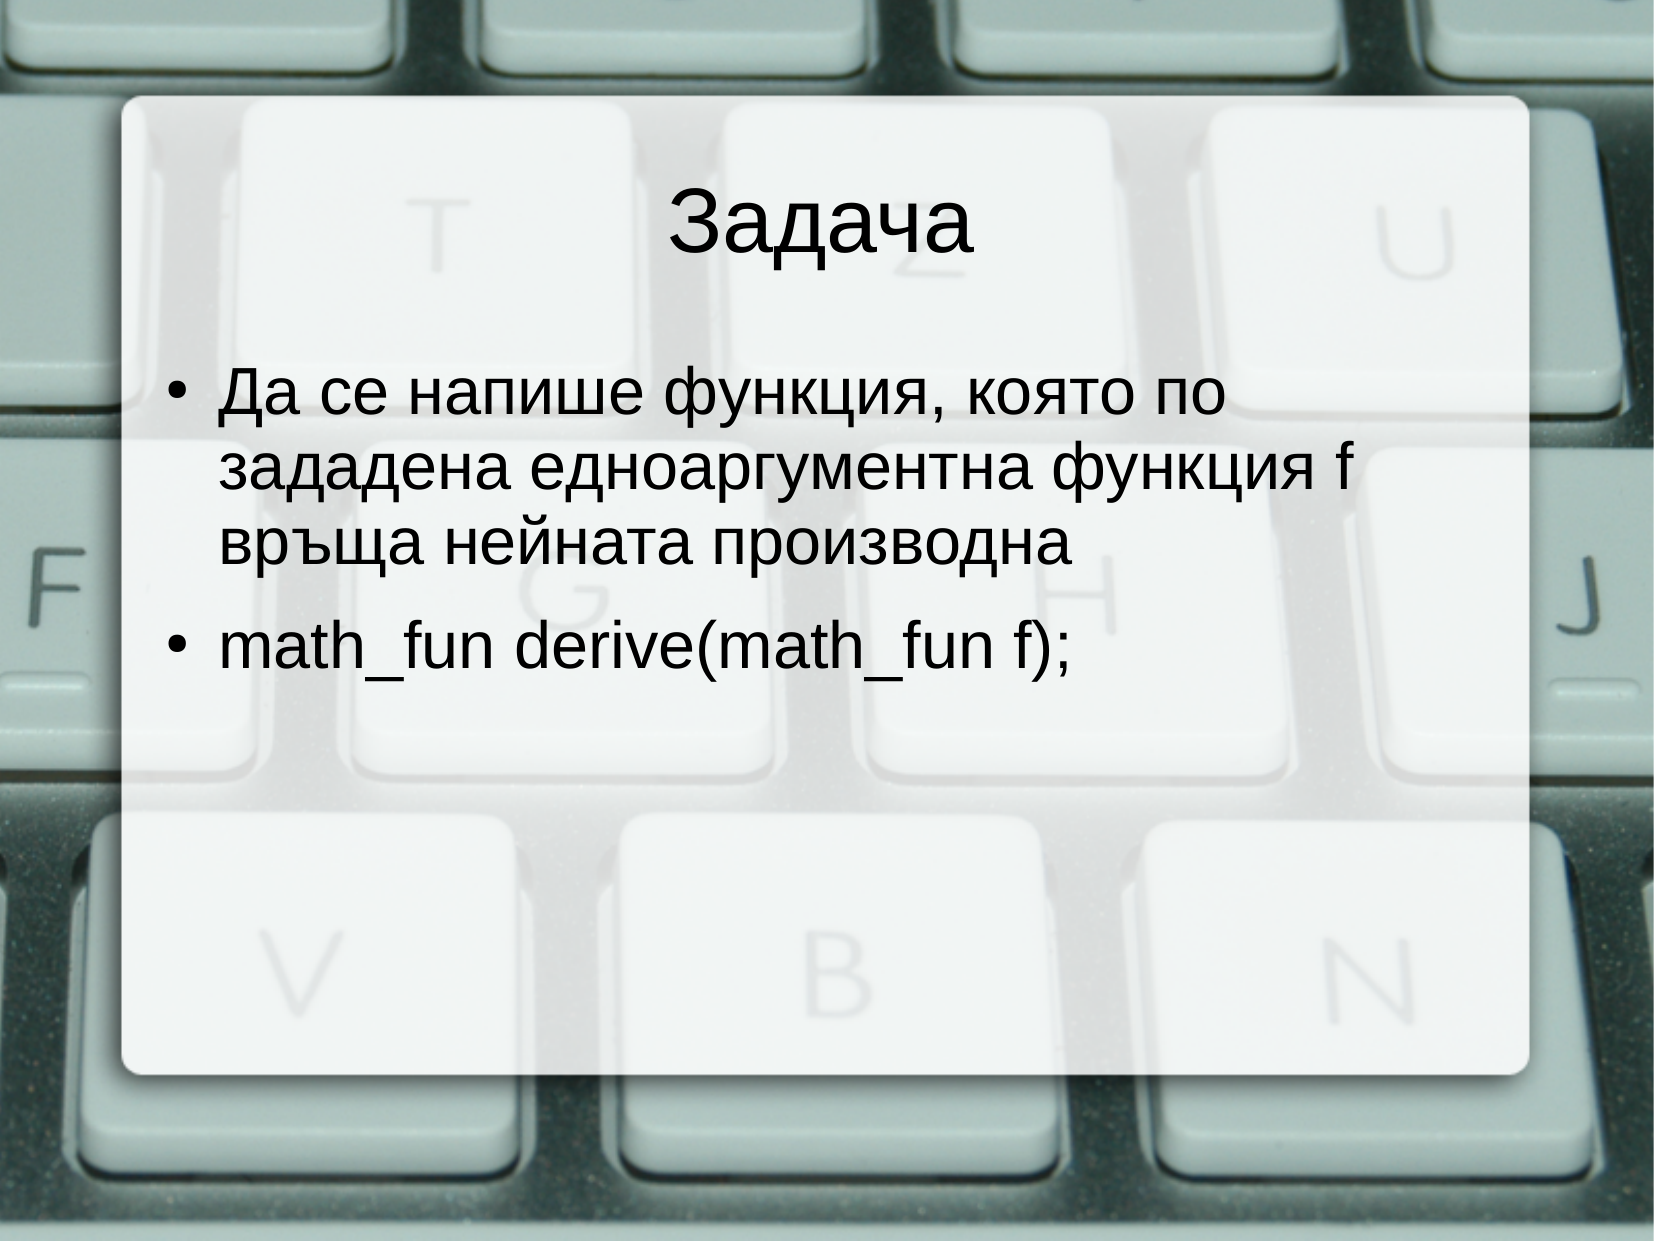

# Задача
Да се напише функция, която по зададена едноаргументна функция f връща нейната производна
math_fun derive(math_fun f);